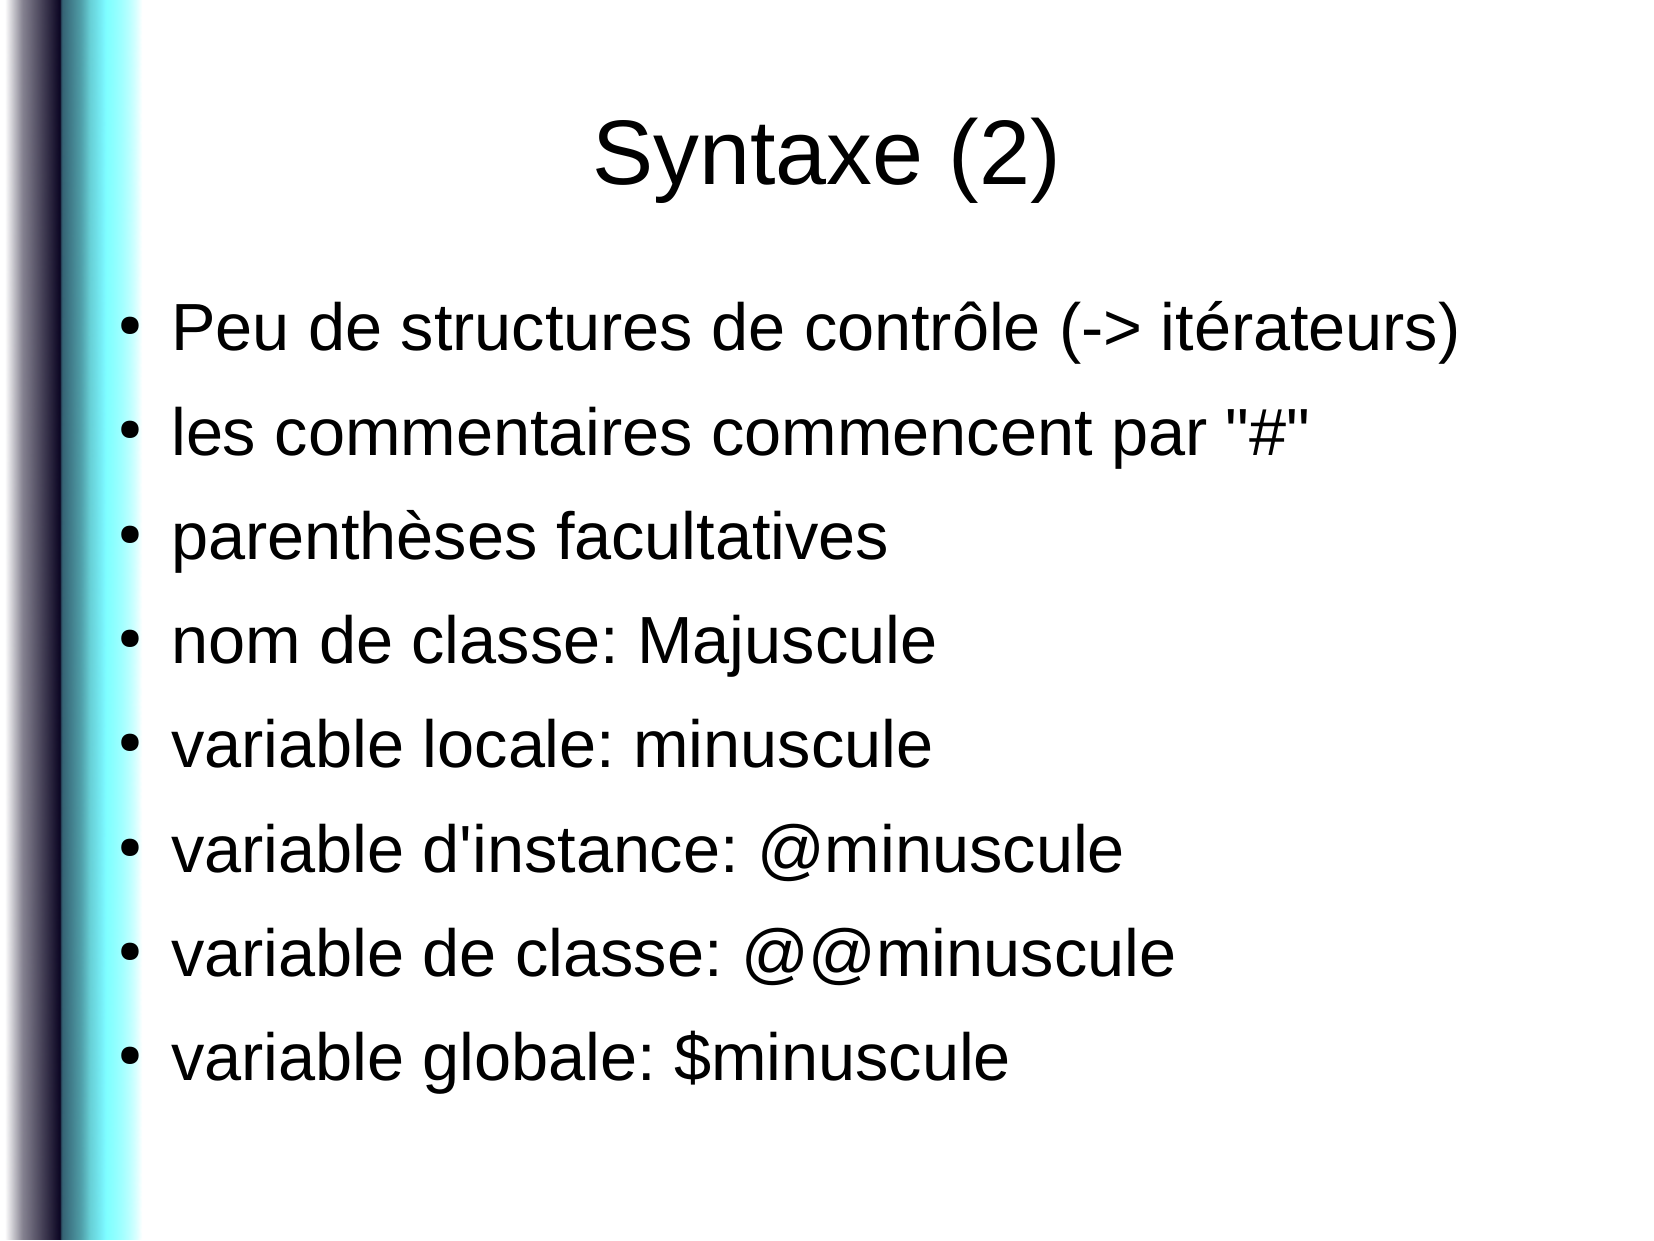

# Syntaxe (2)
Peu de structures de contrôle (-> itérateurs)
les commentaires commencent par "#"
parenthèses facultatives
nom de classe: Majuscule
variable locale: minuscule
variable d'instance: @minuscule
variable de classe: @@minuscule
variable globale: $minuscule